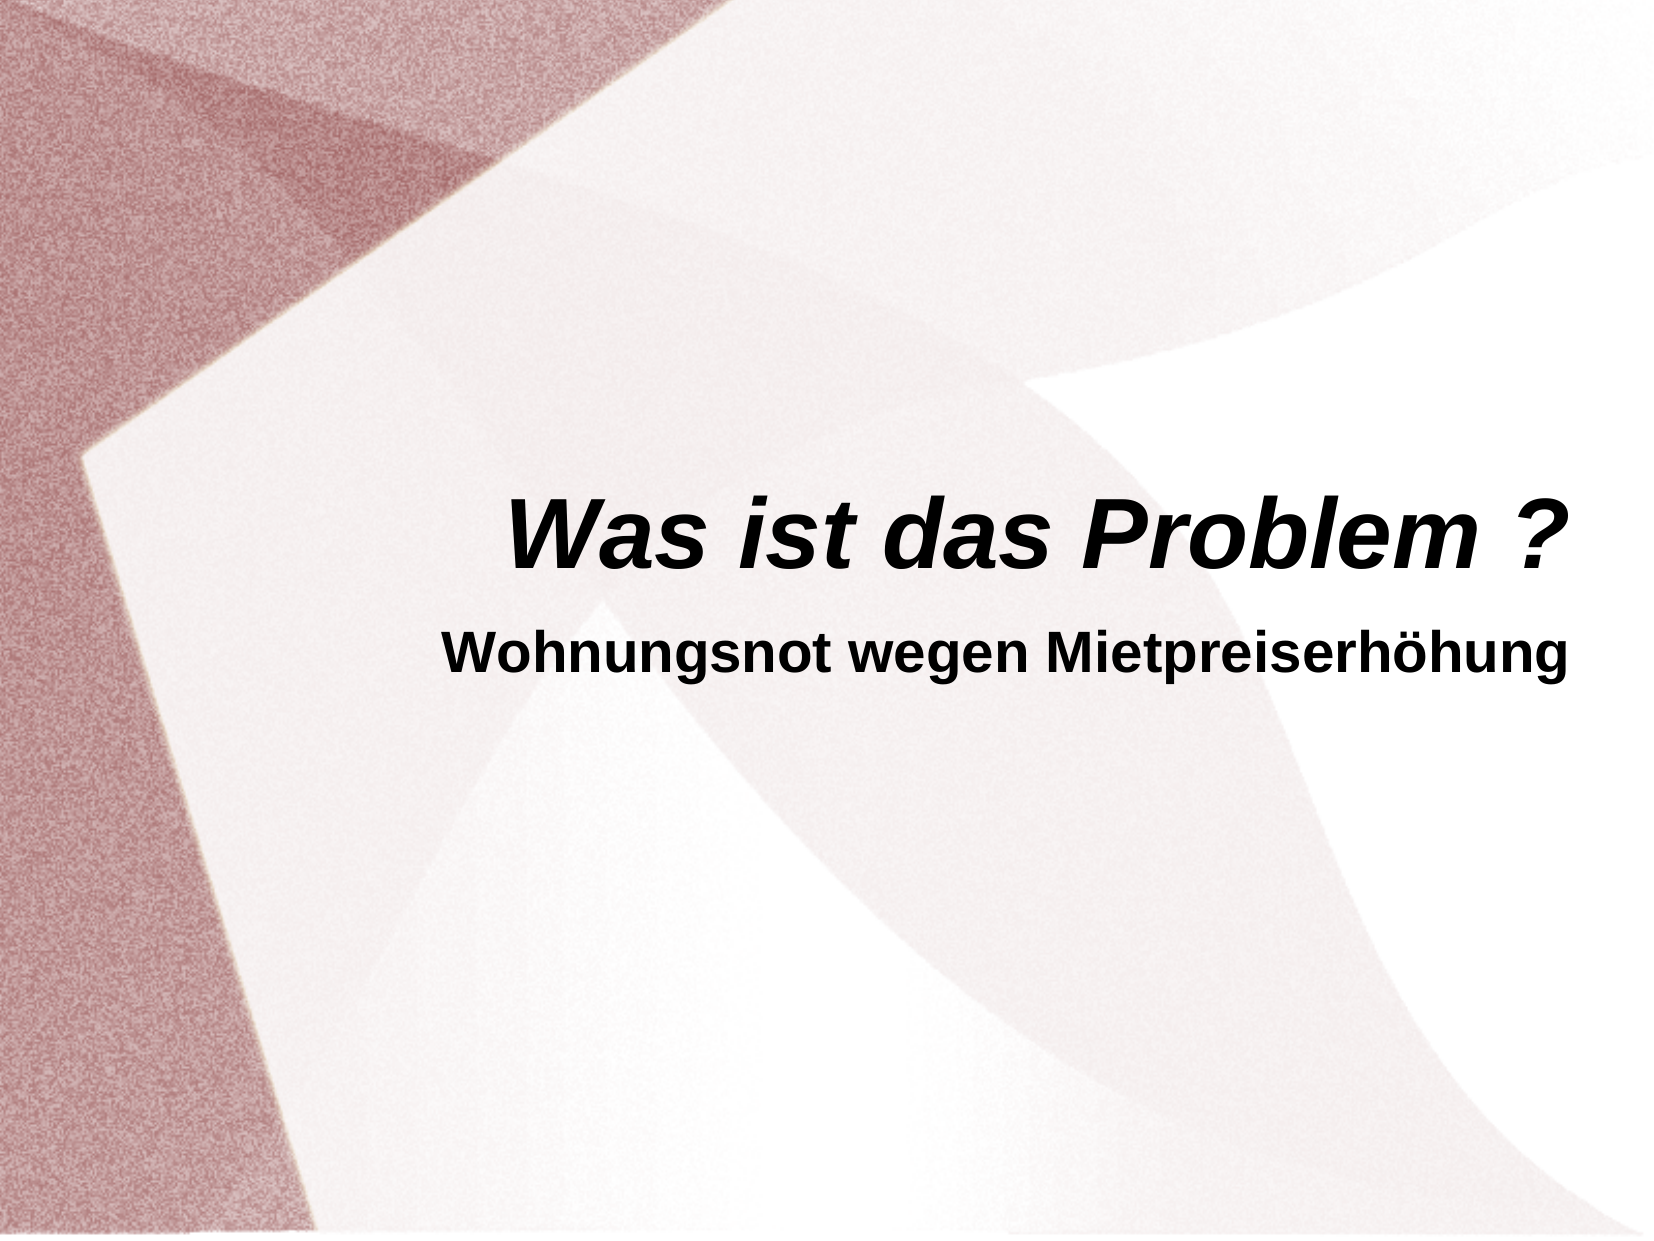

# Was ist das Problem ?
Wohnungsnot wegen Mietpreiserhöhung